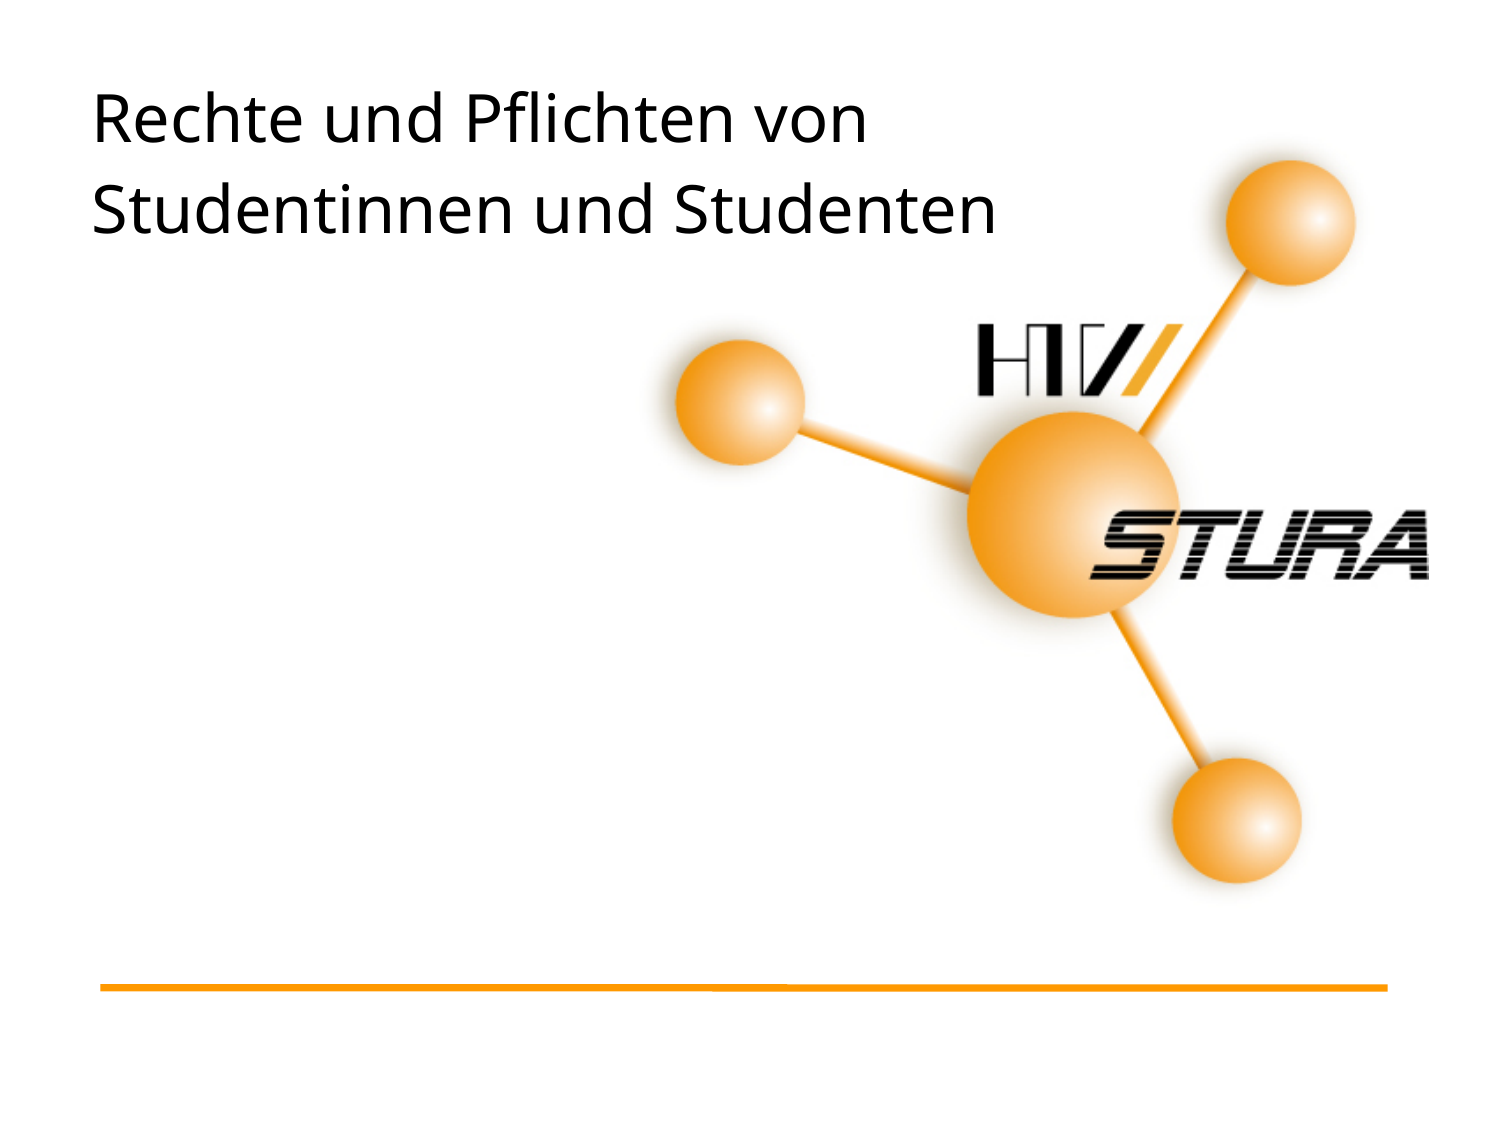

# Rechte und Pflichten von Studentinnen und Studenten